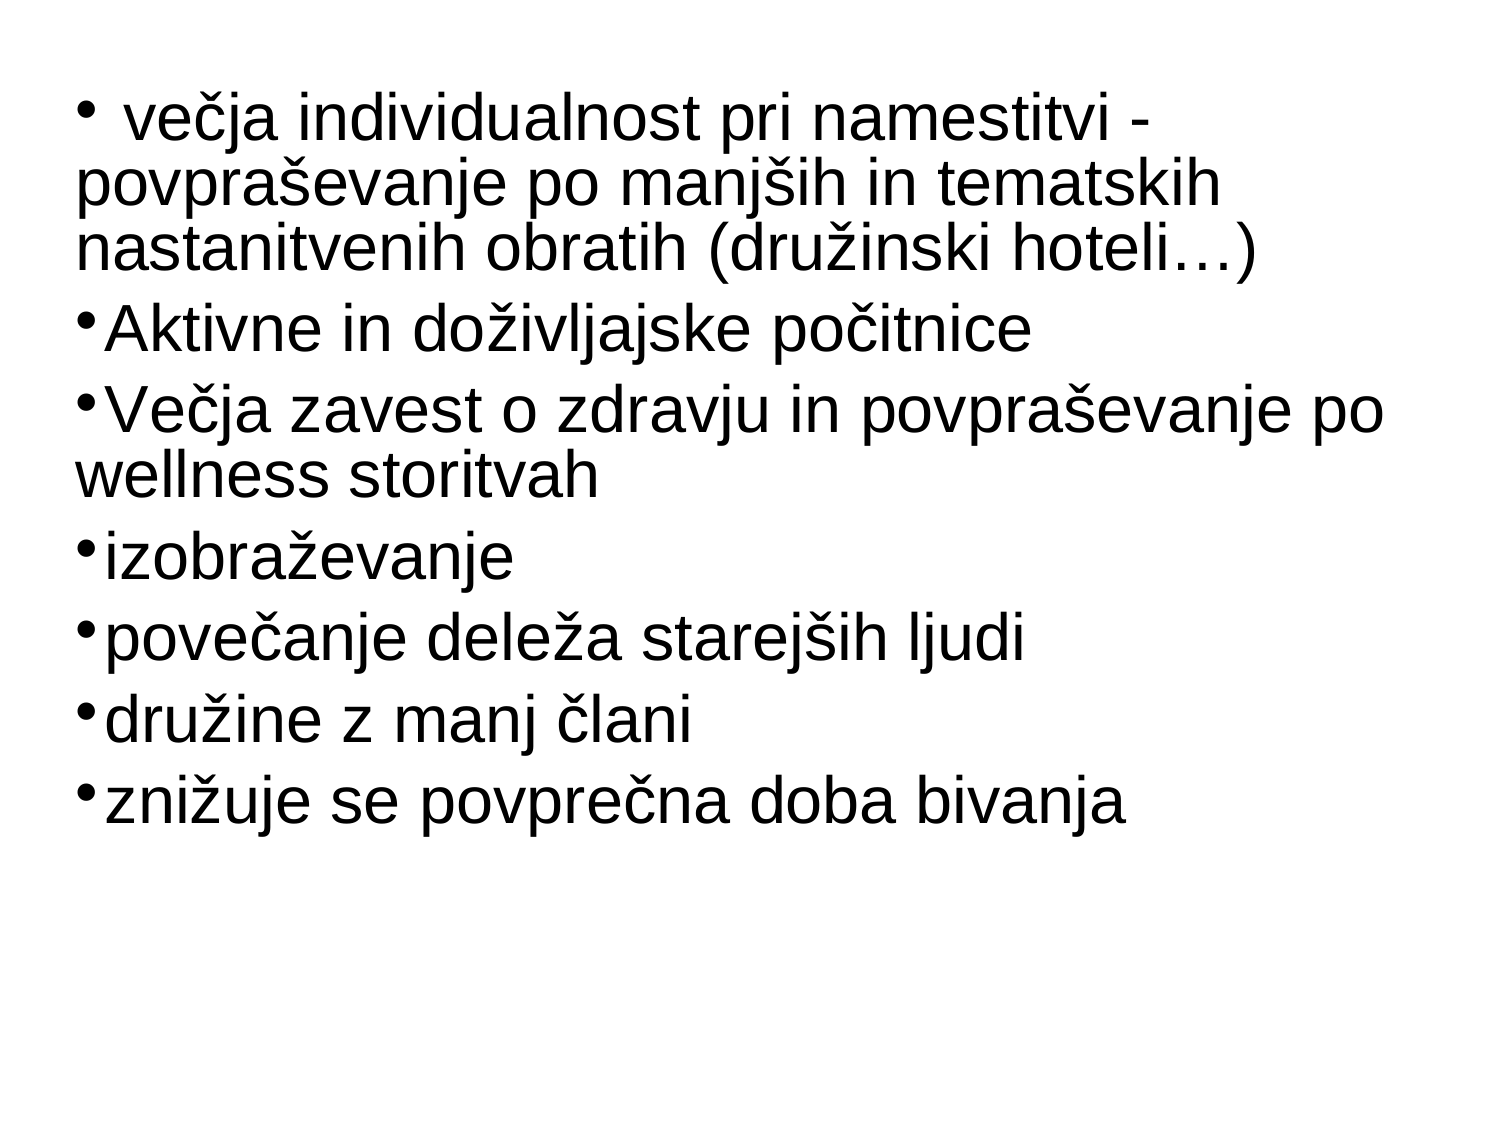

# večja individualnost pri namestitvi - povpraševanje po manjših in tematskih nastanitvenih obratih (družinski hoteli…)‏
Aktivne in doživljajske počitnice
Večja zavest o zdravju in povpraševanje po wellness storitvah
izobraževanje
povečanje deleža starejših ljudi
družine z manj člani
znižuje se povprečna doba bivanja